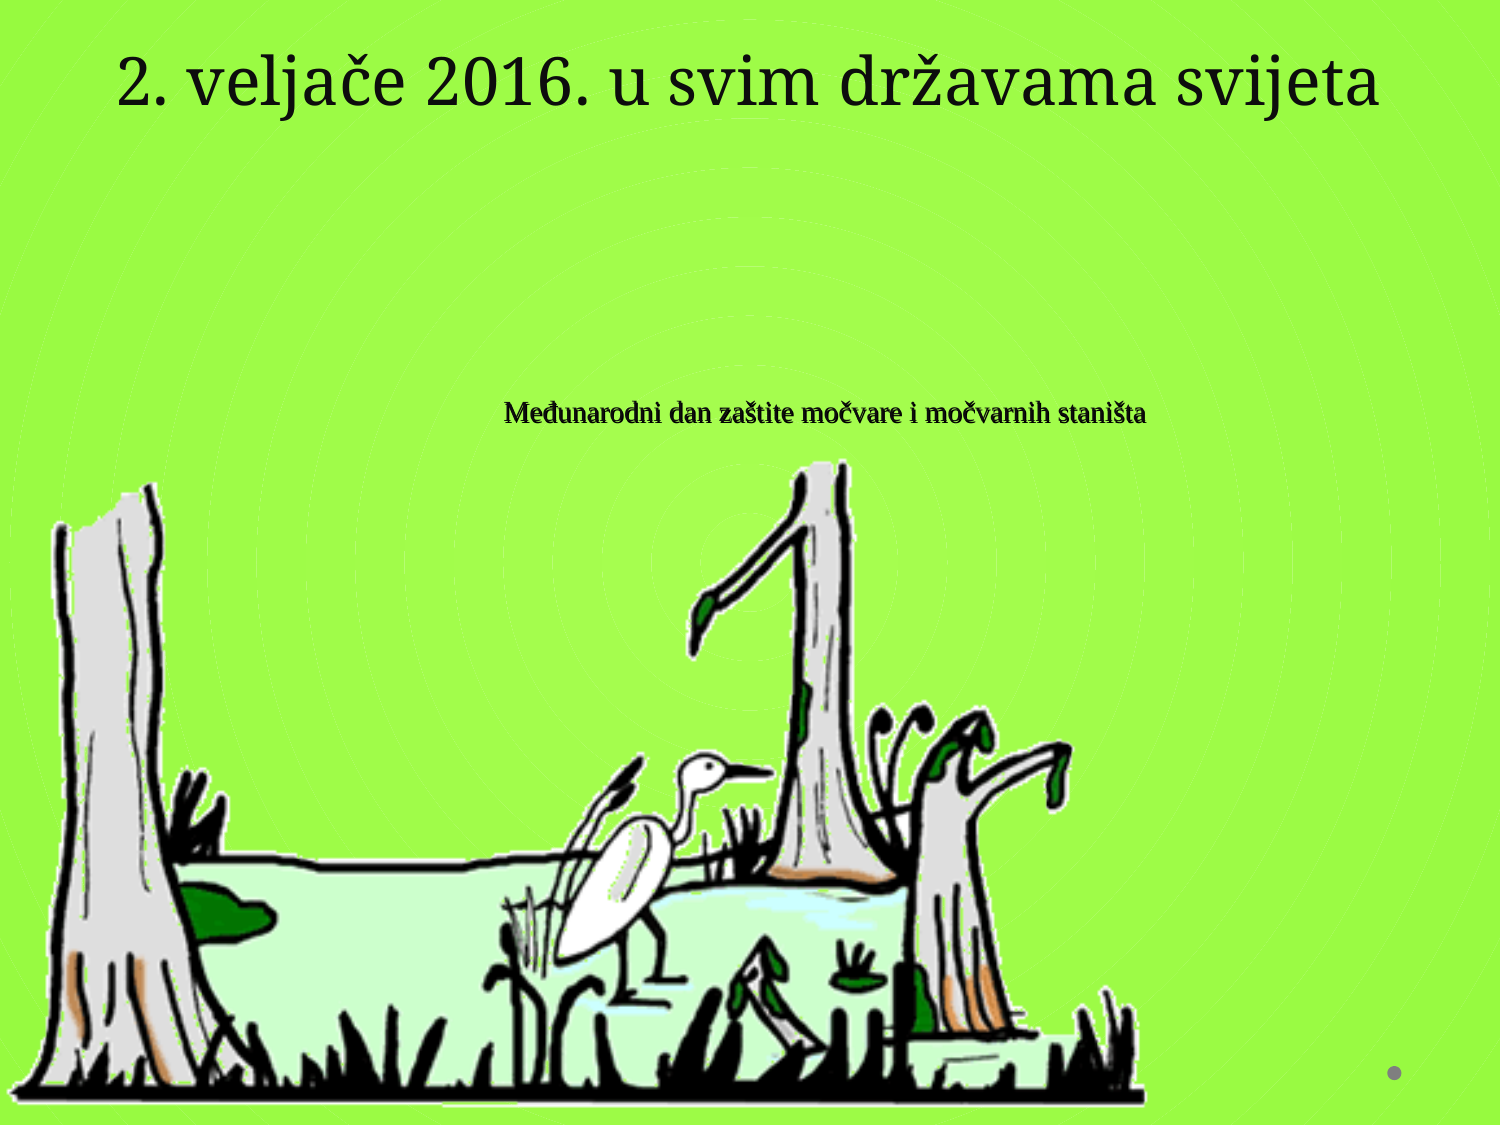

2. veljače 2016. u svim državama svijeta
# Međunarodni dan zaštite močvare i močvarnih staništa